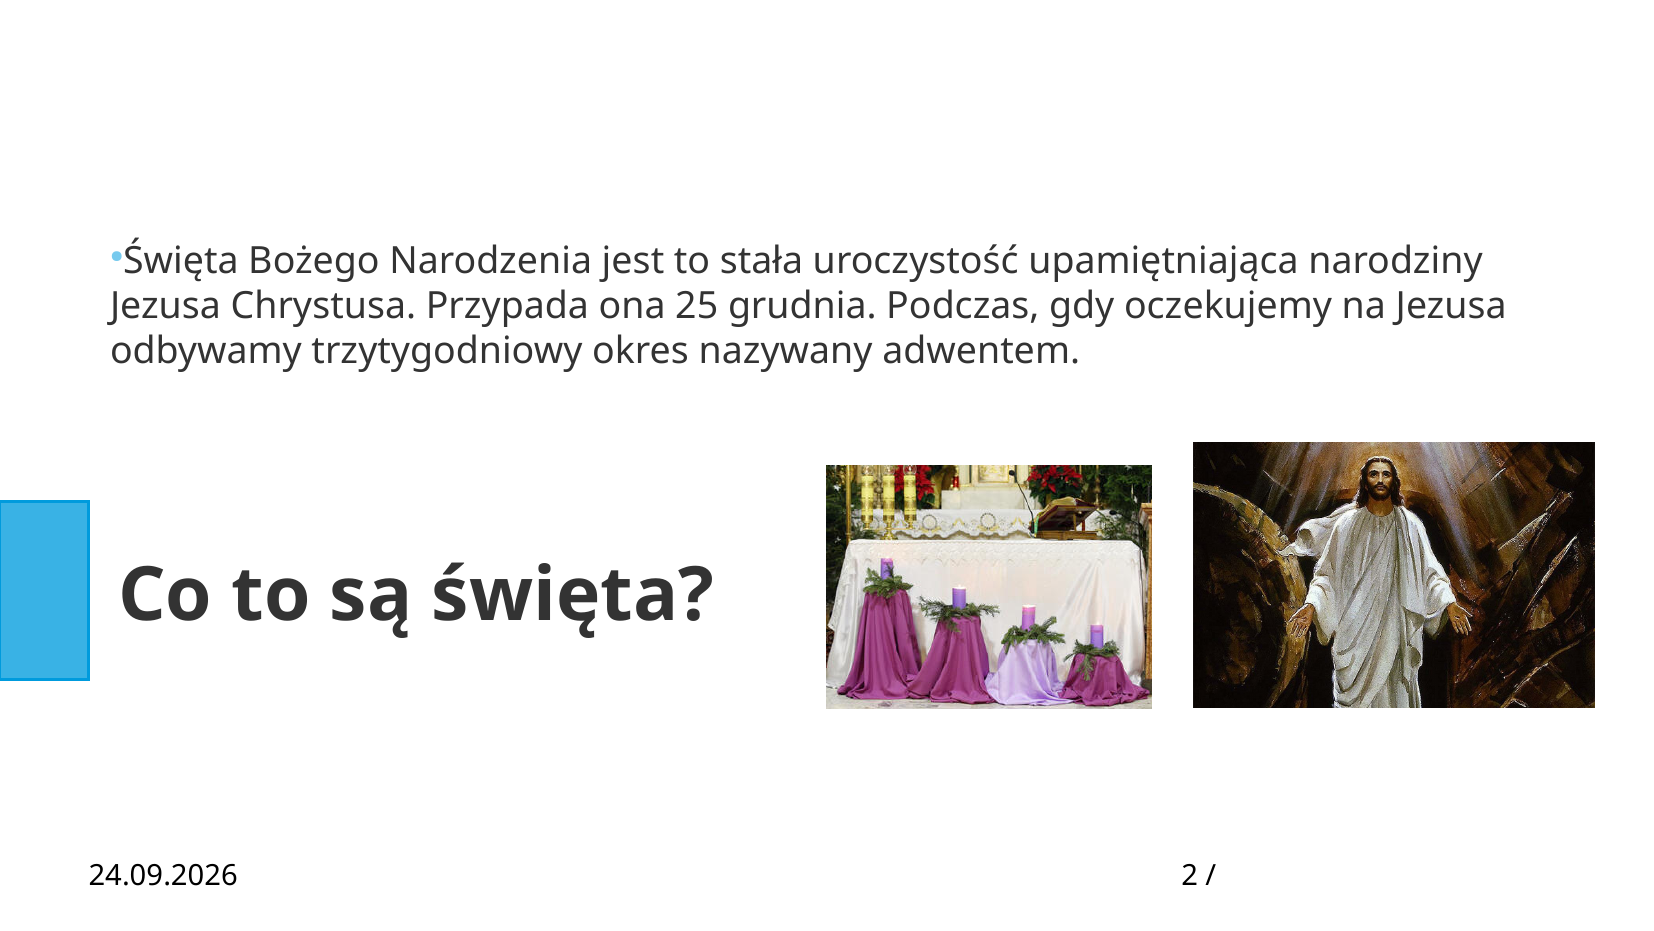

Święta Bożego Narodzenia jest to stała uroczystość upamiętniająca narodziny Jezusa Chrystusa. Przypada ona 25 grudnia. Podczas, gdy oczekujemy na Jezusa odbywamy trzytygodniowy okres nazywany adwentem.
# Co to są święta?